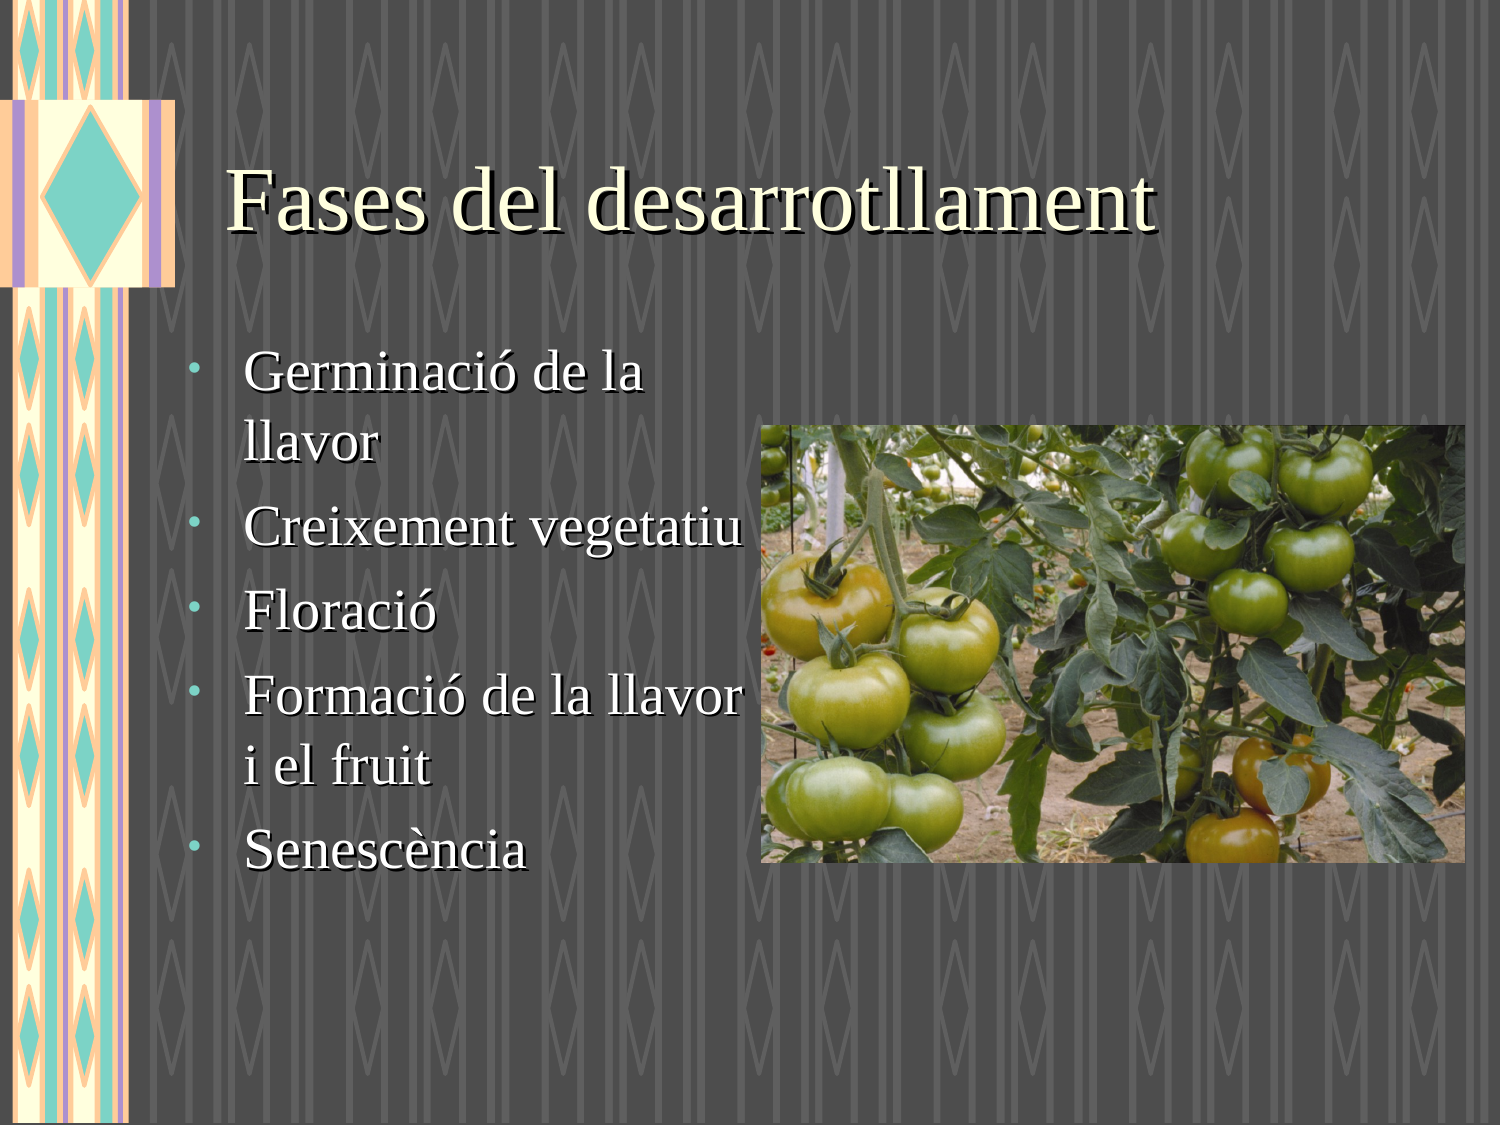

# Fases del desarrotllament
Germinació de la llavor
Creixement vegetatiu
Floració
Formació de la llavor i el fruit
Senescència